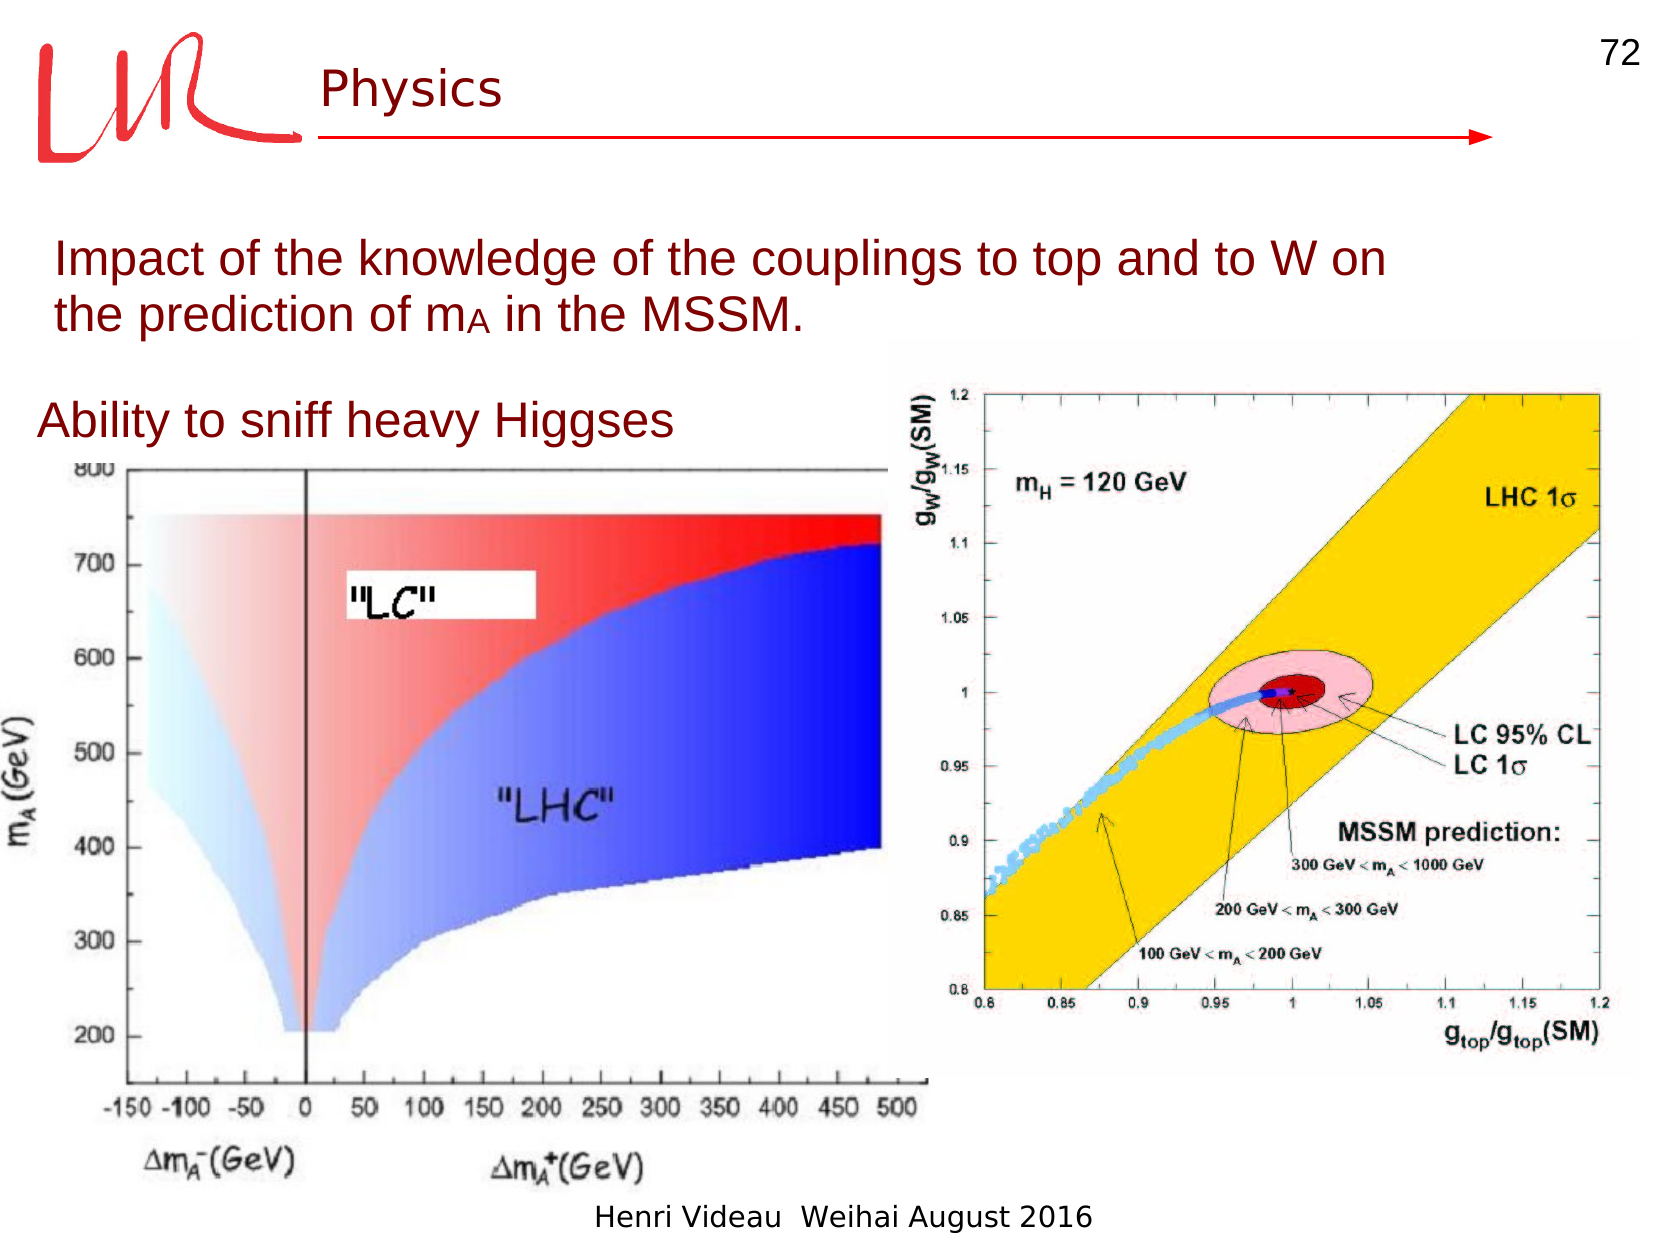

Impact of the knowledge of the couplings to top and to W on
the prediction of mA in the MSSM.
Ability to sniff heavy Higgses